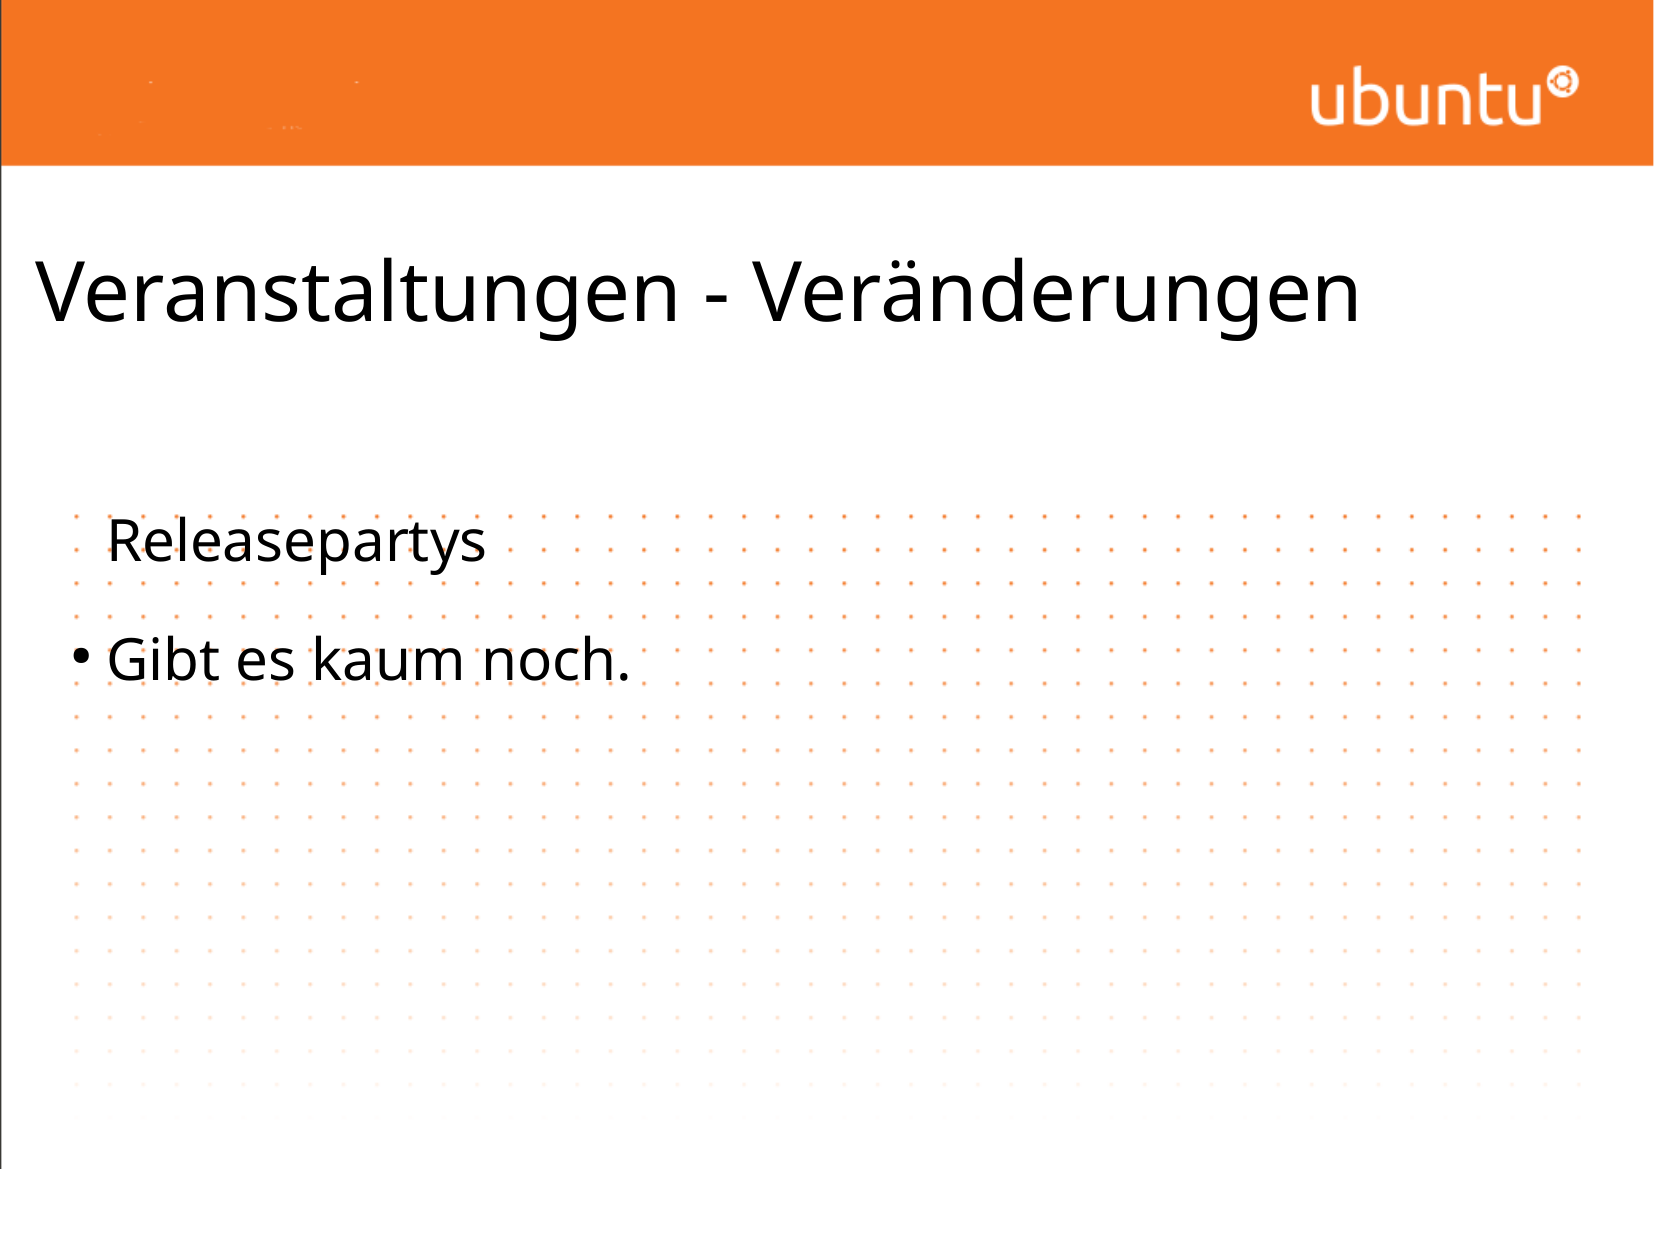

# Veranstaltungen - Veränderungen
Releasepartys
Gibt es kaum noch.